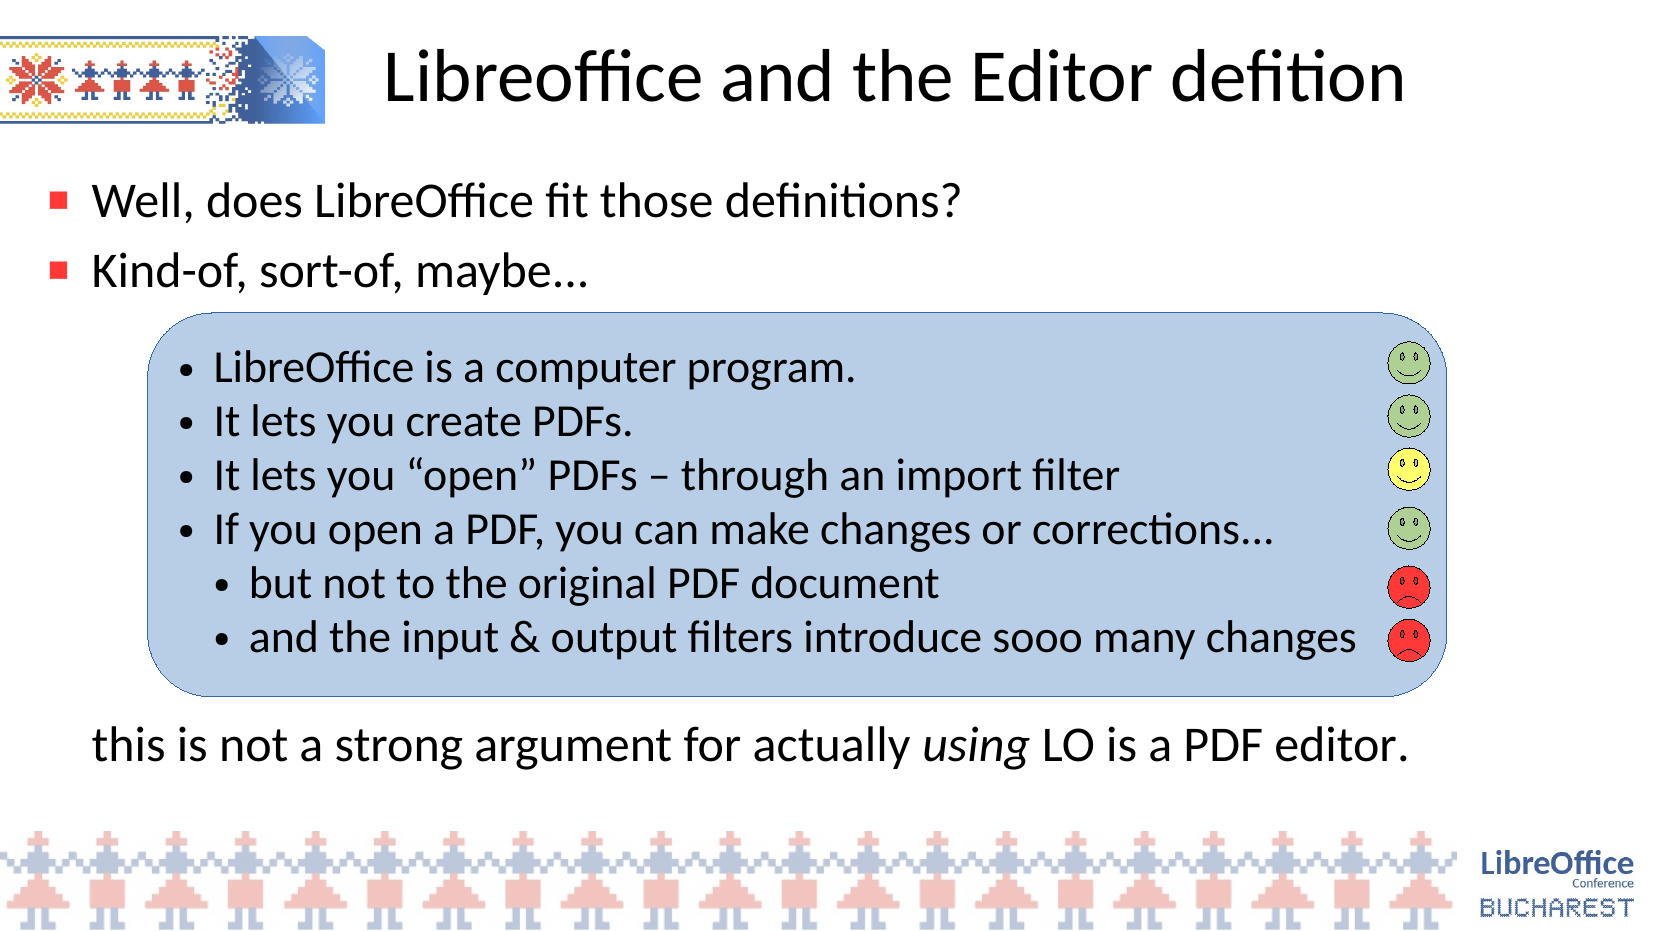

# Libreoffice and the Editor defition
Well, does LibreOffice fit those definitions?
Kind-of, sort-of, maybe...
this is not a strong argument for actually using LO is a PDF editor.
LibreOffice is a computer program.
It lets you create PDFs.
It lets you “open” PDFs – through an import filter
If you open a PDF, you can make changes or corrections...
but not to the original PDF document
and the input & output filters introduce sooo many changes